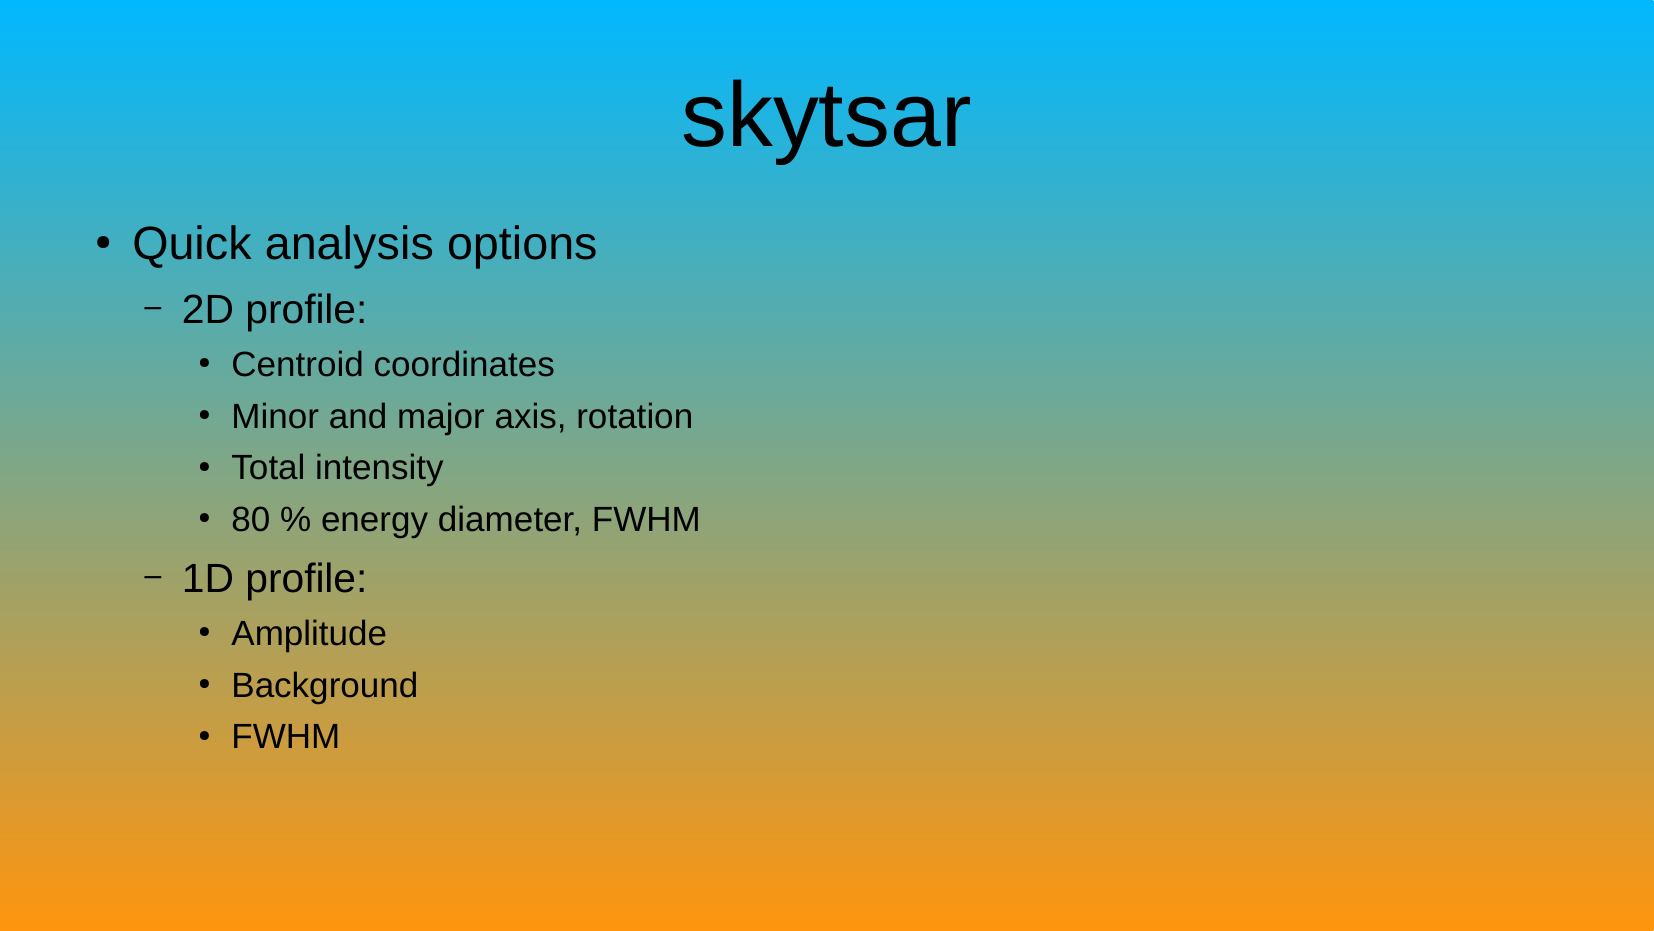

# skytsar
Quick analysis options
2D profile:
Centroid coordinates
Minor and major axis, rotation
Total intensity
80 % energy diameter, FWHM
1D profile:
Amplitude
Background
FWHM